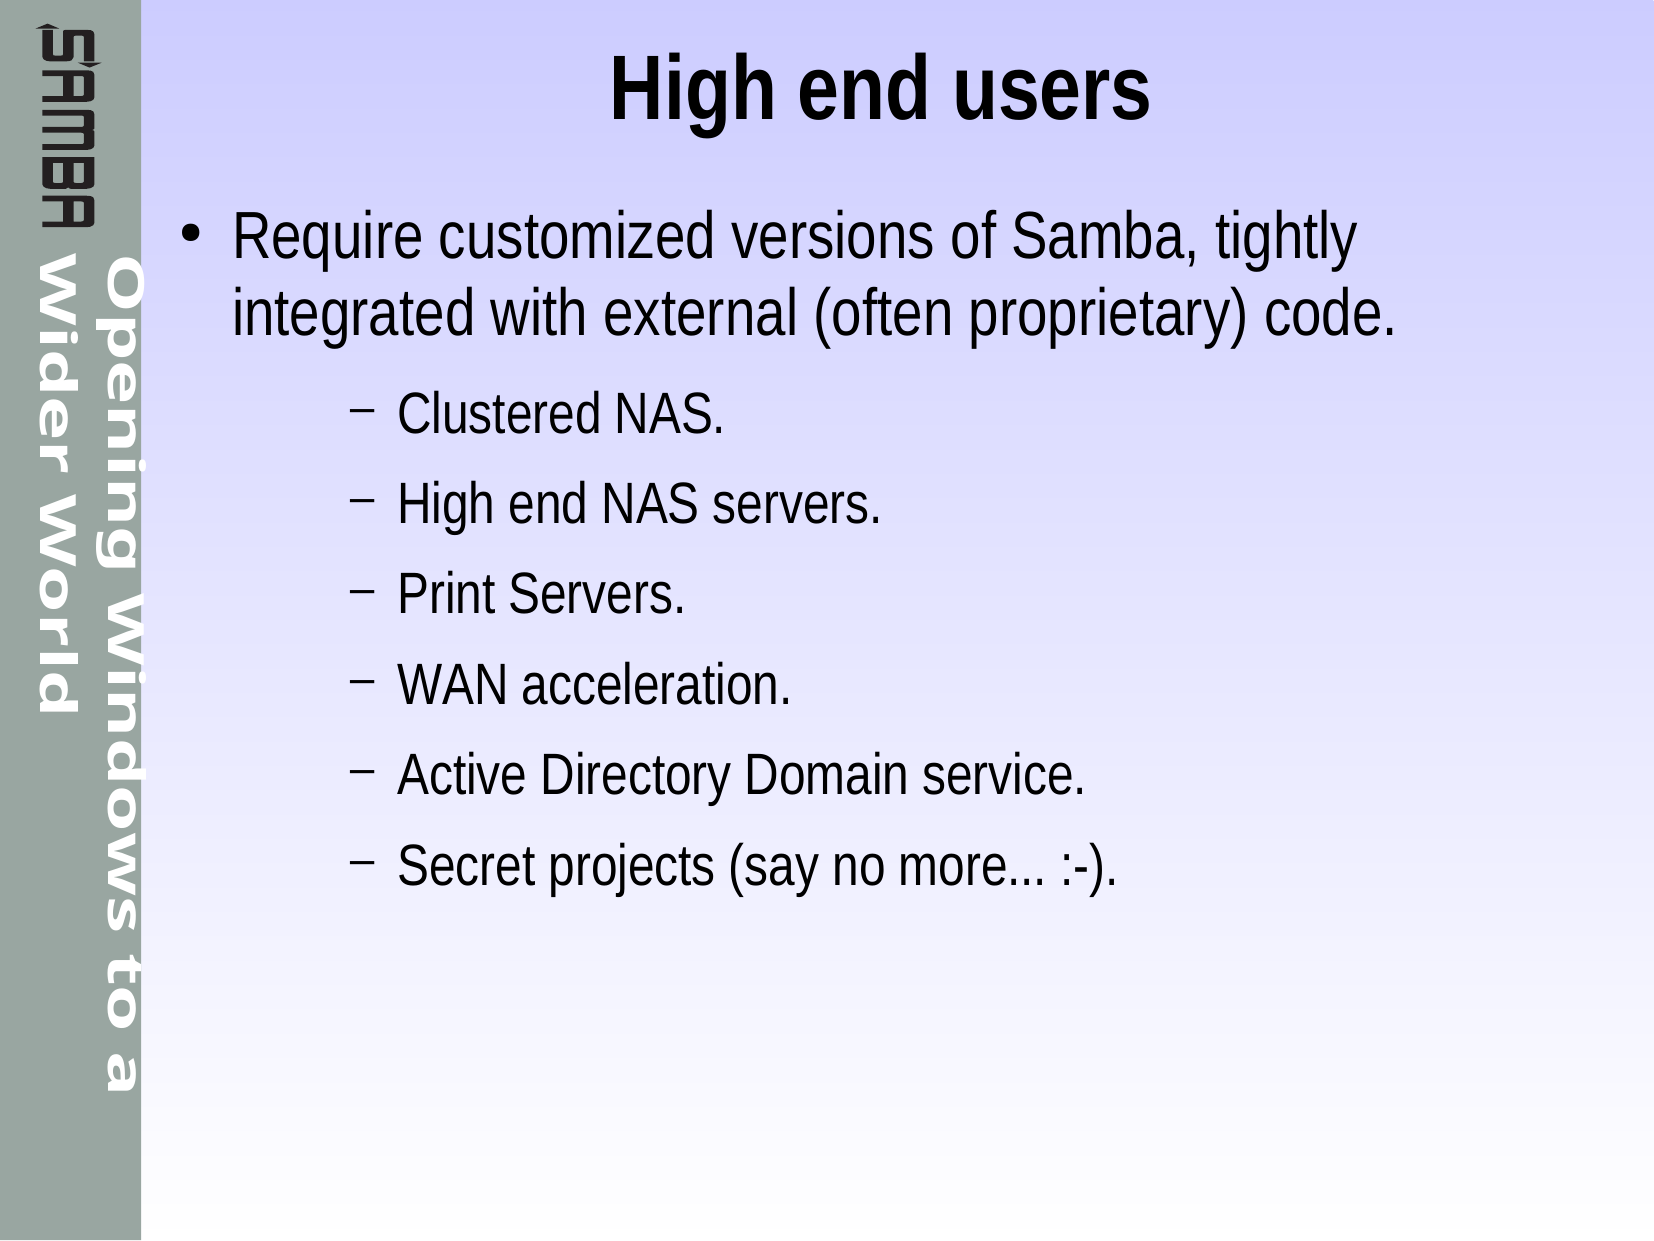

# High end users
Require customized versions of Samba, tightly integrated with external (often proprietary) code.
Clustered NAS.
High end NAS servers.
Print Servers.
WAN acceleration.
Active Directory Domain service.
Secret projects (say no more... :-).